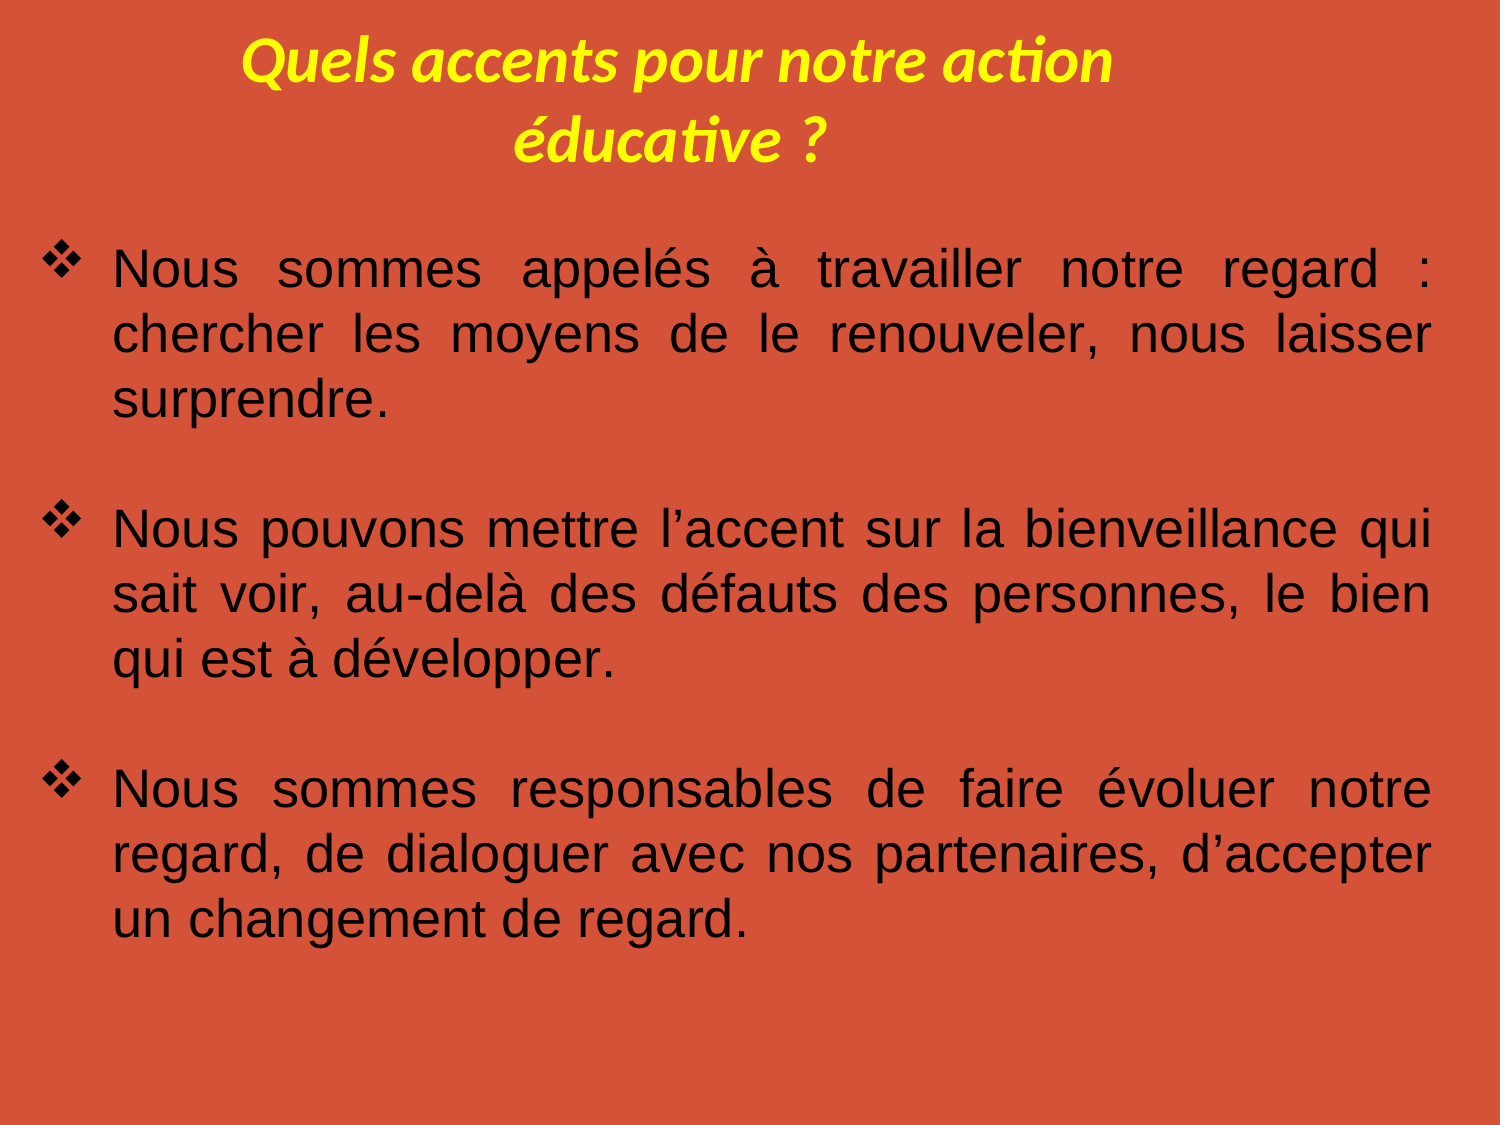

Quels accents pour notre action éducative ?
Nous sommes appelés à travailler notre regard : chercher les moyens de le renouveler, nous laisser surprendre.
Nous pouvons mettre l’accent sur la bienveillance qui sait voir, au-delà des défauts des personnes, le bien qui est à développer.
Nous sommes responsables de faire évoluer notre regard, de dialoguer avec nos partenaires, d’accepter un changement de regard.